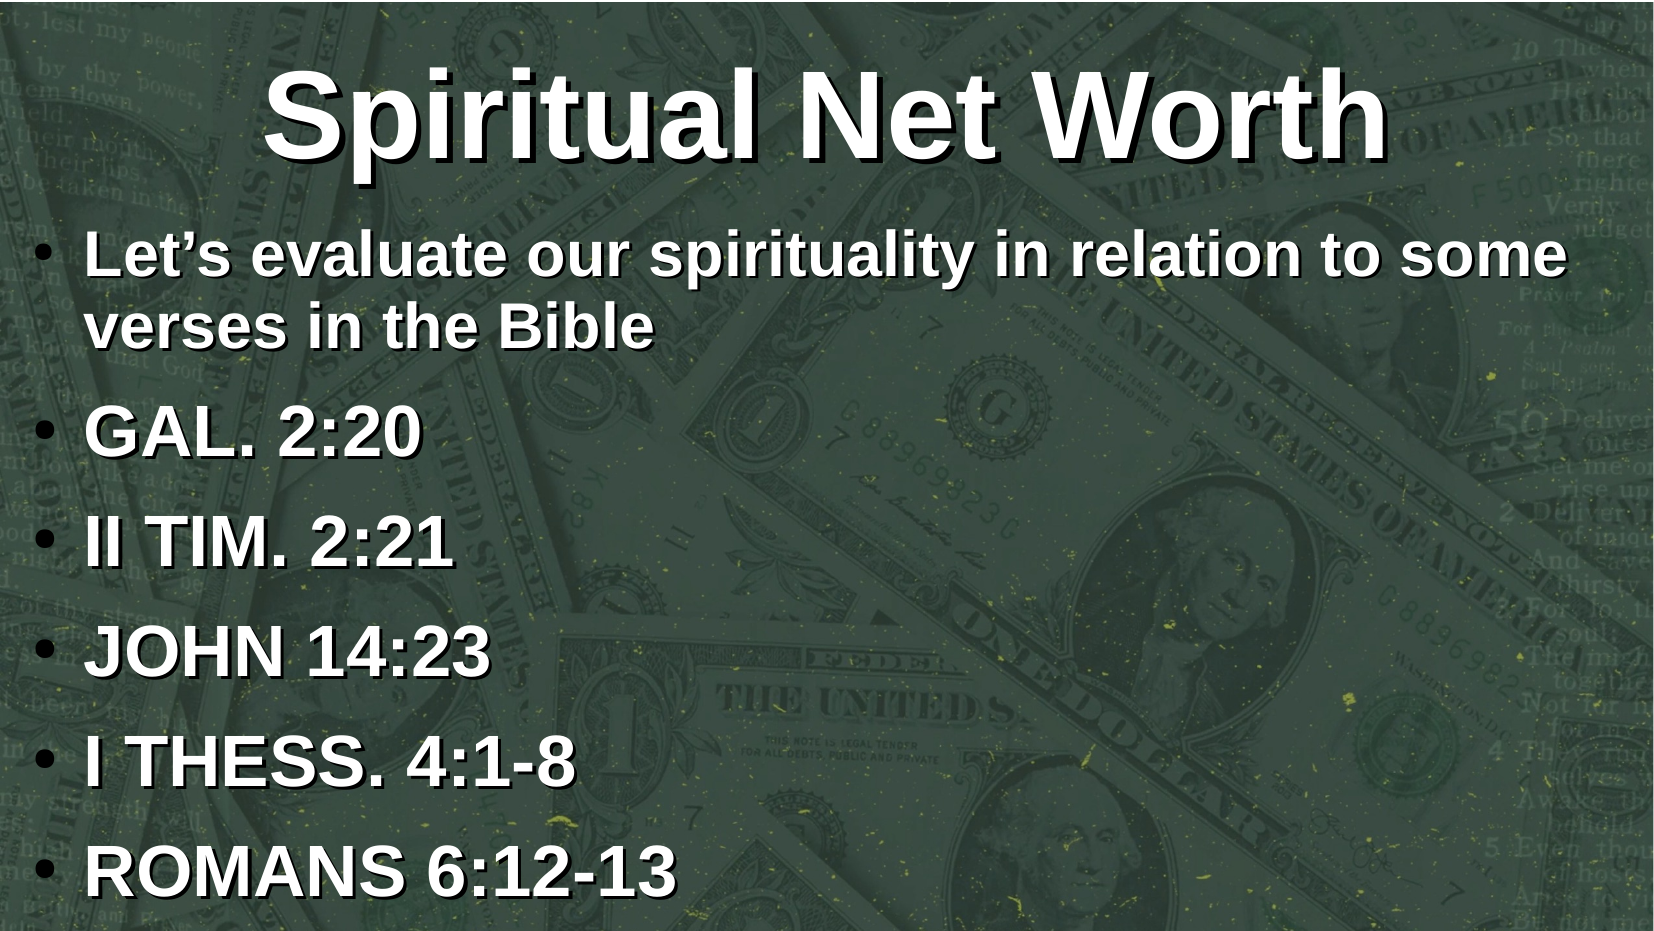

# Spiritual Net Worth
Let’s evaluate our spirituality in relation to some verses in the Bible
GAL. 2:20
II TIM. 2:21
JOHN 14:23
I THESS. 4:1-8
ROMANS 6:12-13